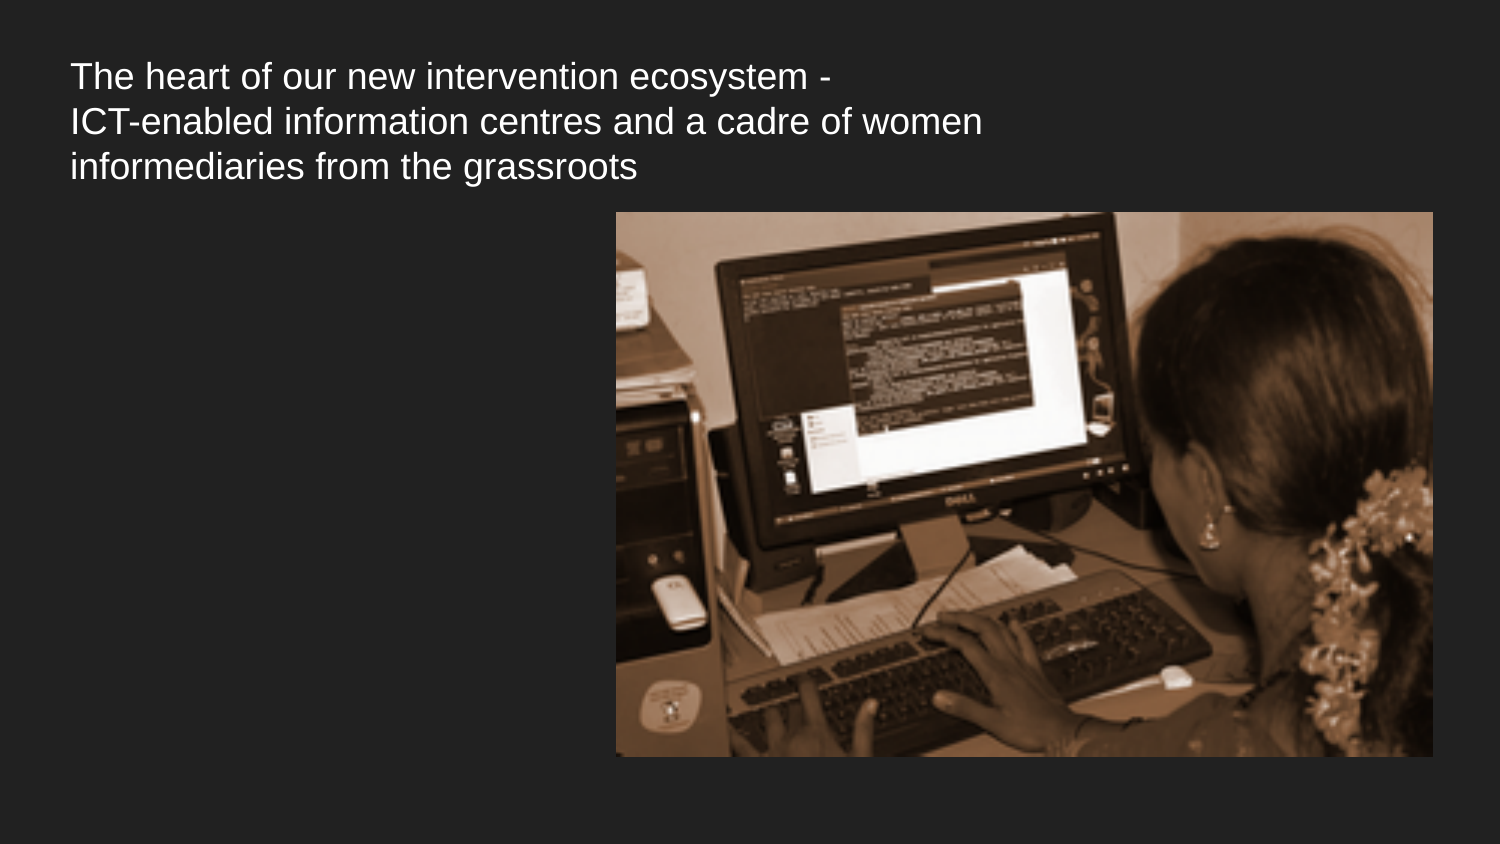

# The heart of our new intervention ecosystem -
ICT-enabled information centres and a cadre of women informediaries from the grassroots